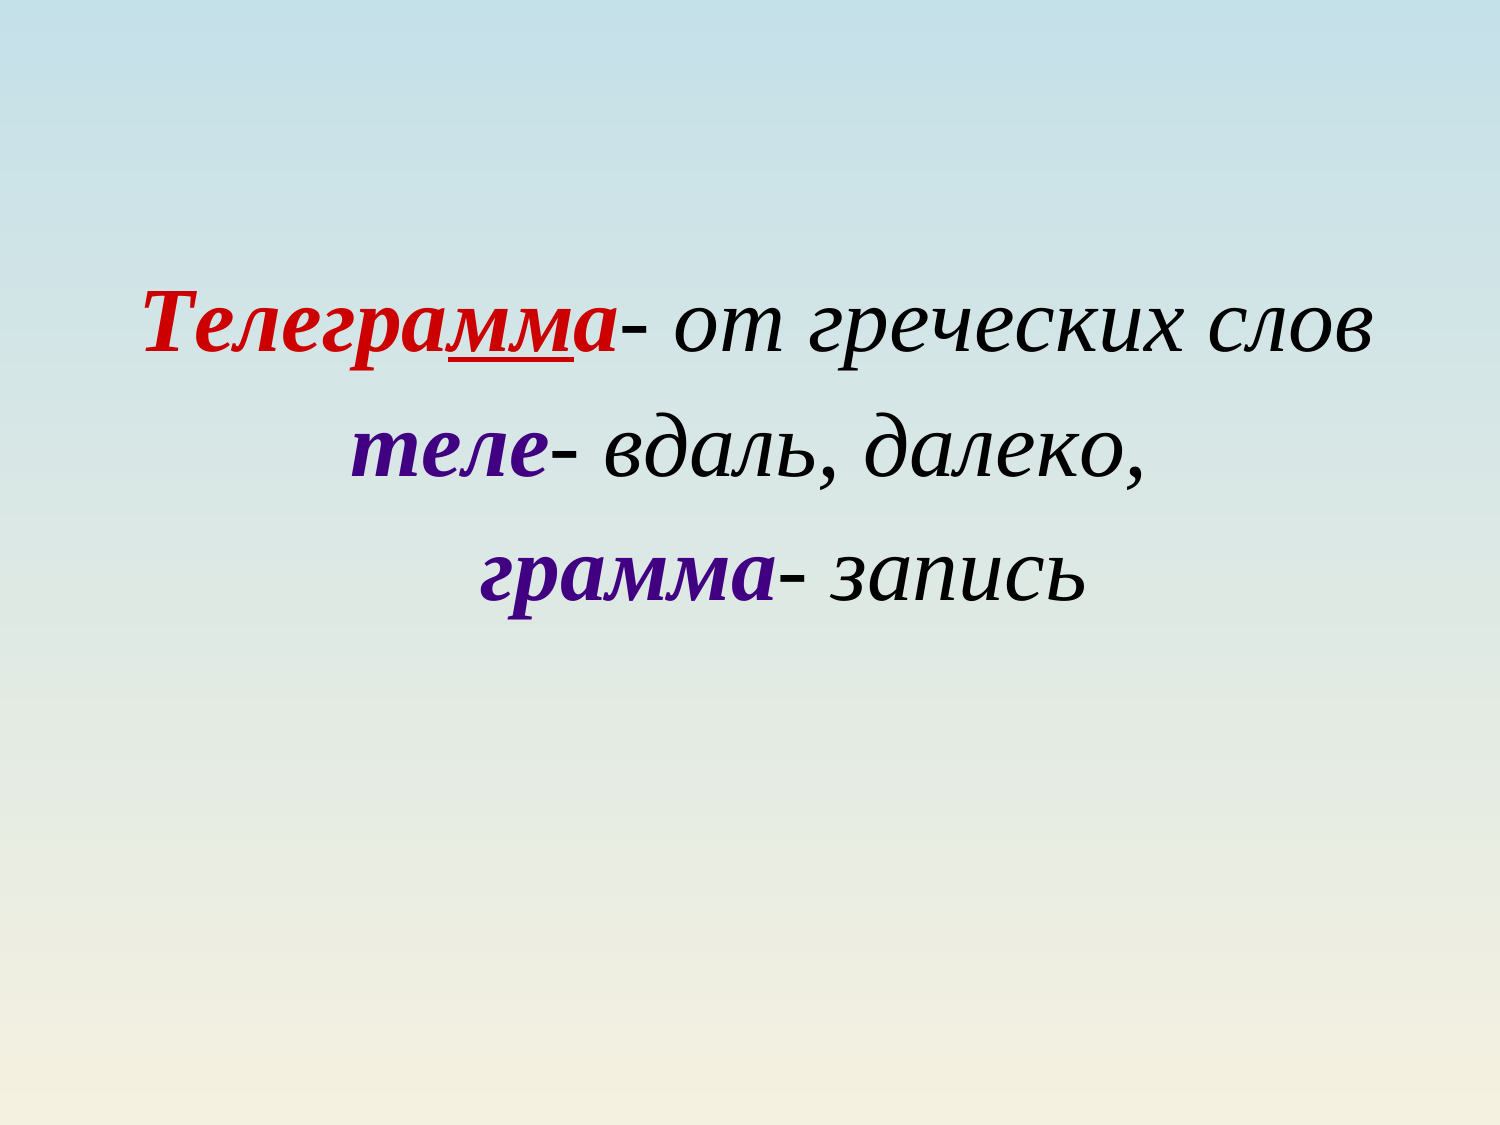

# Телеграмма- от греческих слов
теле- вдаль, далеко,
 грамма- запись